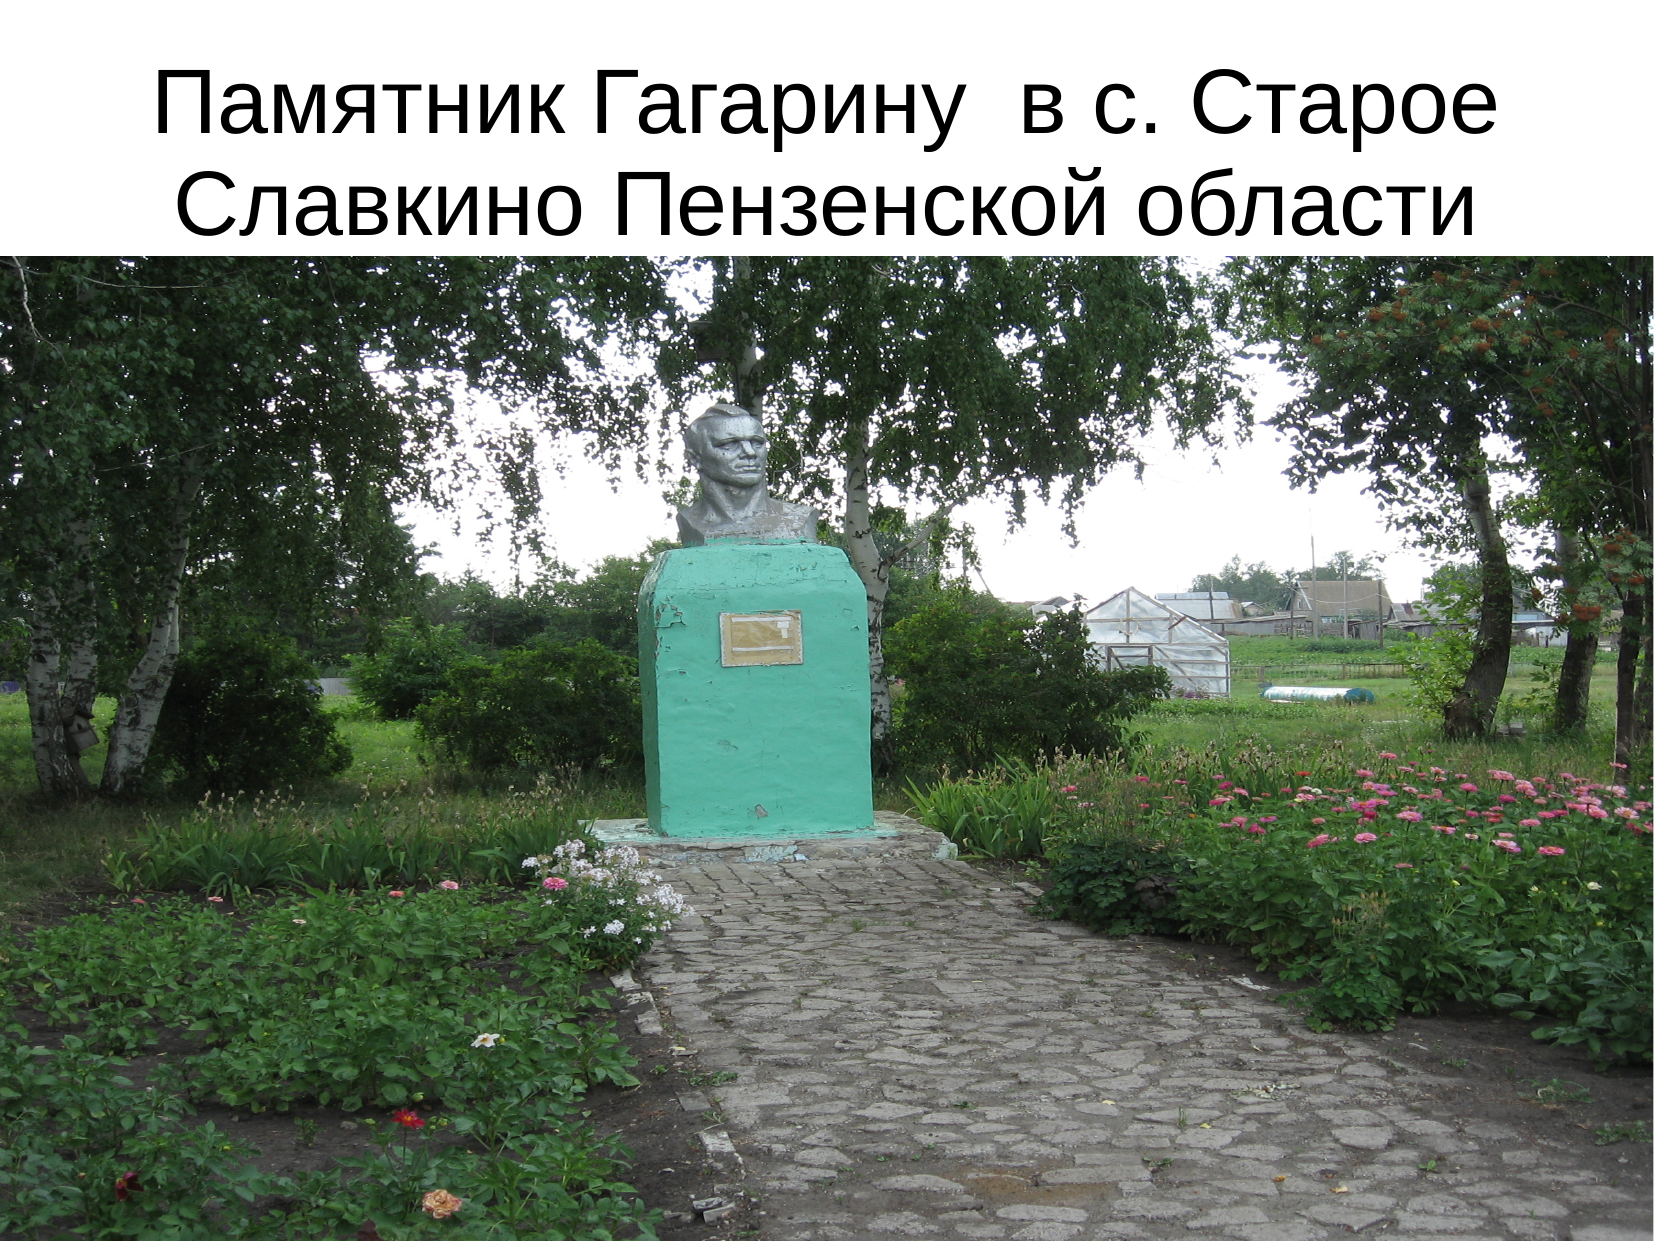

# Памятник Гагарину в с. Старое Славкино Пензенской области